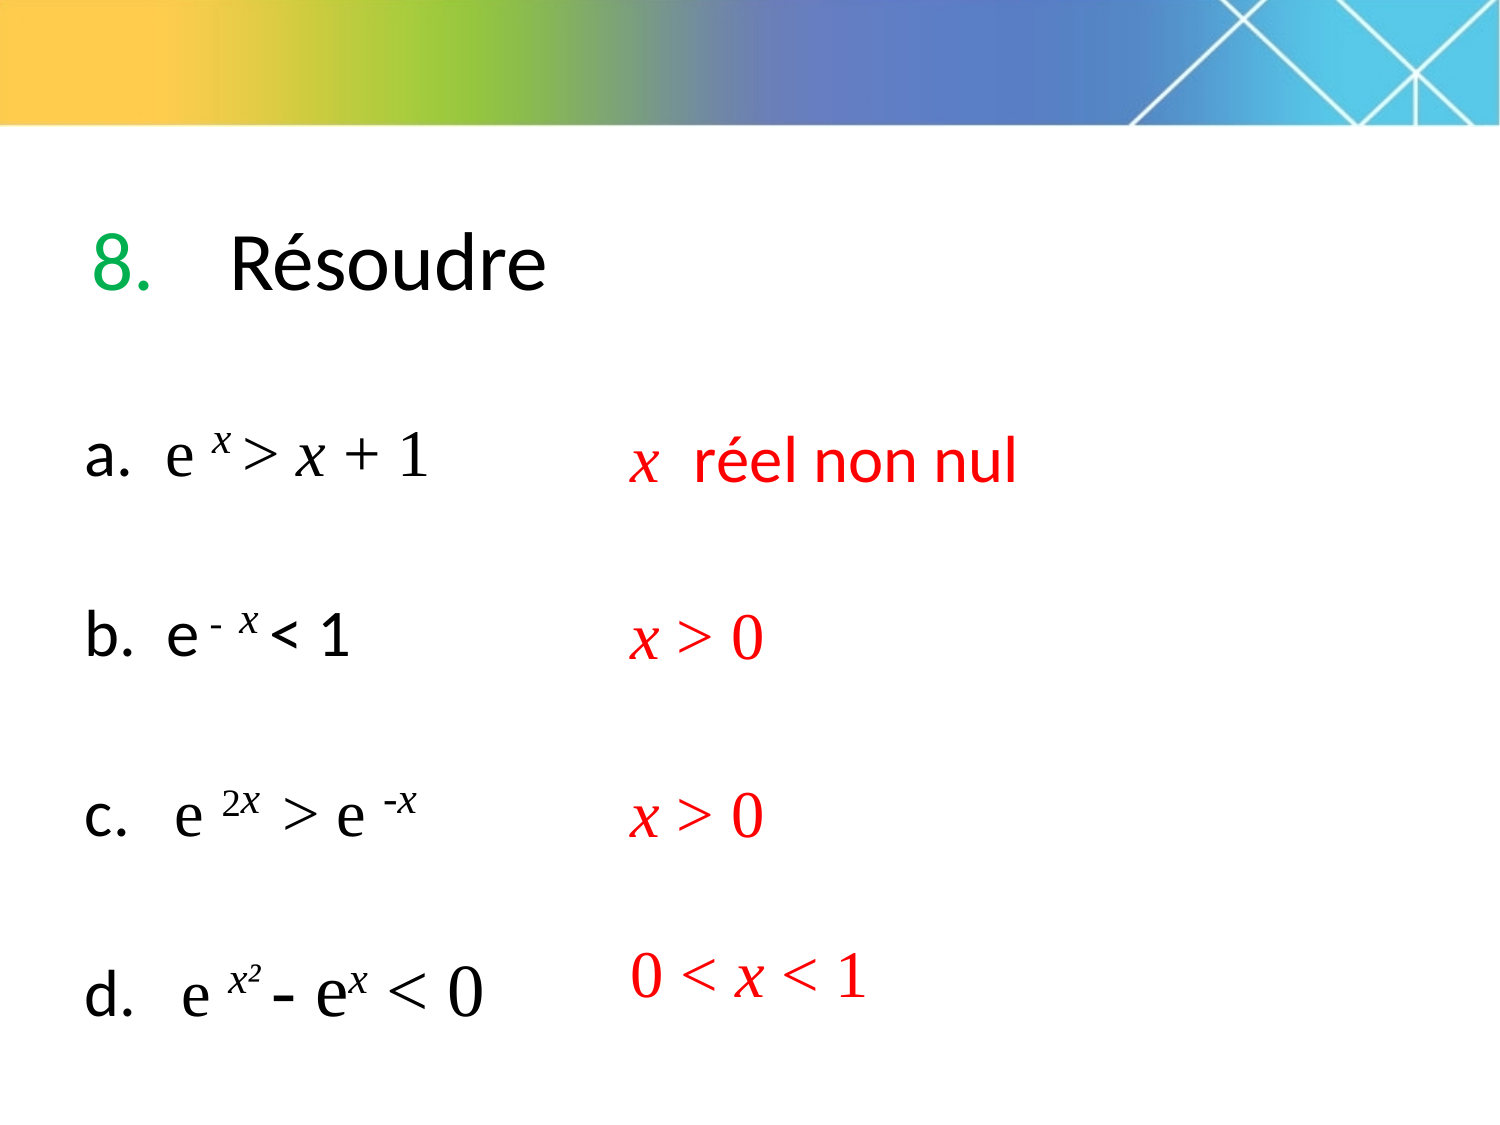

# Résoudre
a. e x > x + 1
b. e - x < 1
c. e 2x > e -x
d. e x² - ex < 0
x réel non nul
x > 0
x > 0
0 < x < 1